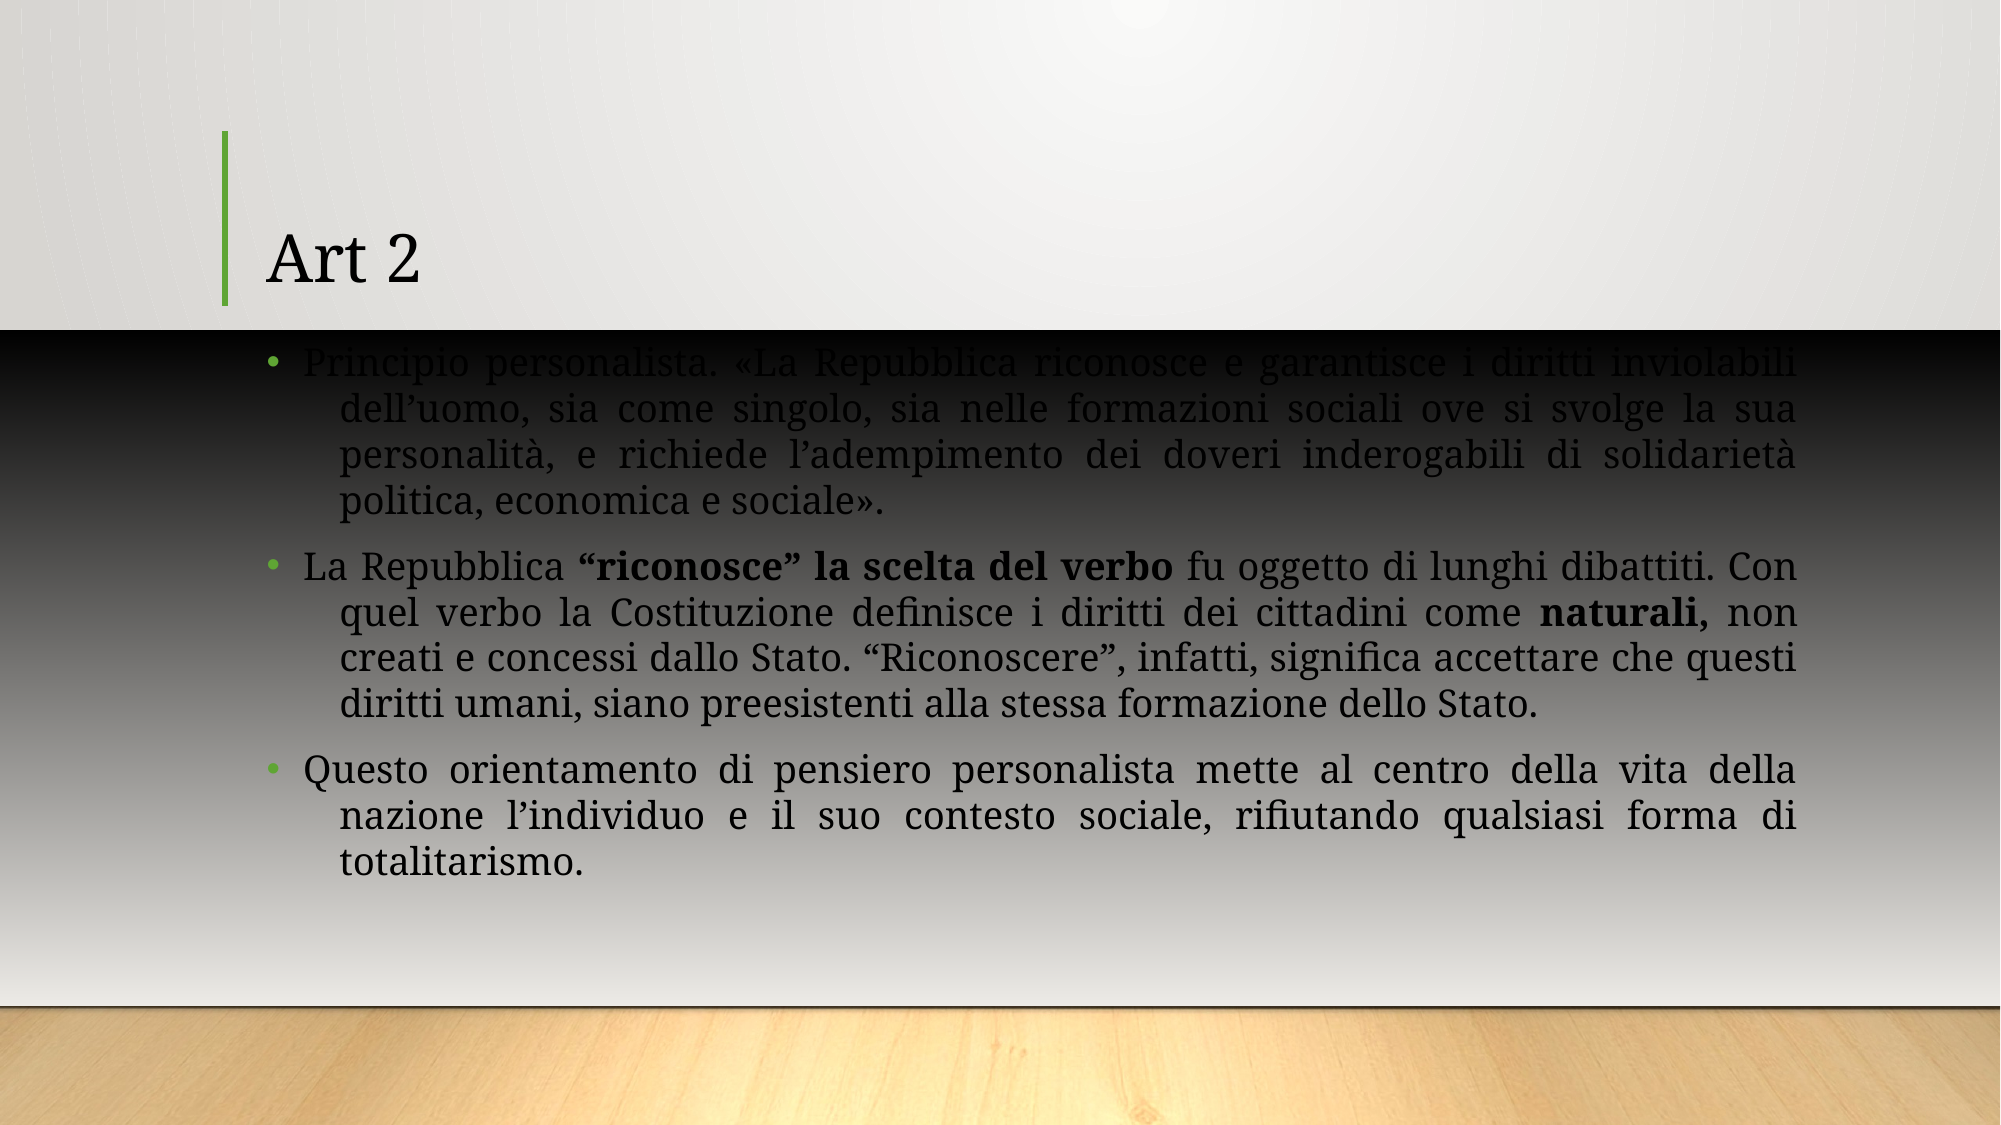

# Art 2
Principio personalista. «La Repubblica riconosce e garantisce i diritti inviolabili dell’uomo, sia come singolo, sia nelle formazioni sociali ove si svolge la sua personalità, e richiede l’adempimento dei doveri inderogabili di solidarietà politica, economica e sociale».
La Repubblica “riconosce” la scelta del verbo fu oggetto di lunghi dibattiti. Con quel verbo la Costituzione definisce i diritti dei cittadini come naturali, non creati e concessi dallo Stato. “Riconoscere”, infatti, significa accettare che questi diritti umani, siano preesistenti alla stessa formazione dello Stato.
Questo orientamento di pensiero personalista mette al centro della vita della nazione l’individuo e il suo contesto sociale, rifiutando qualsiasi forma di totalitarismo.